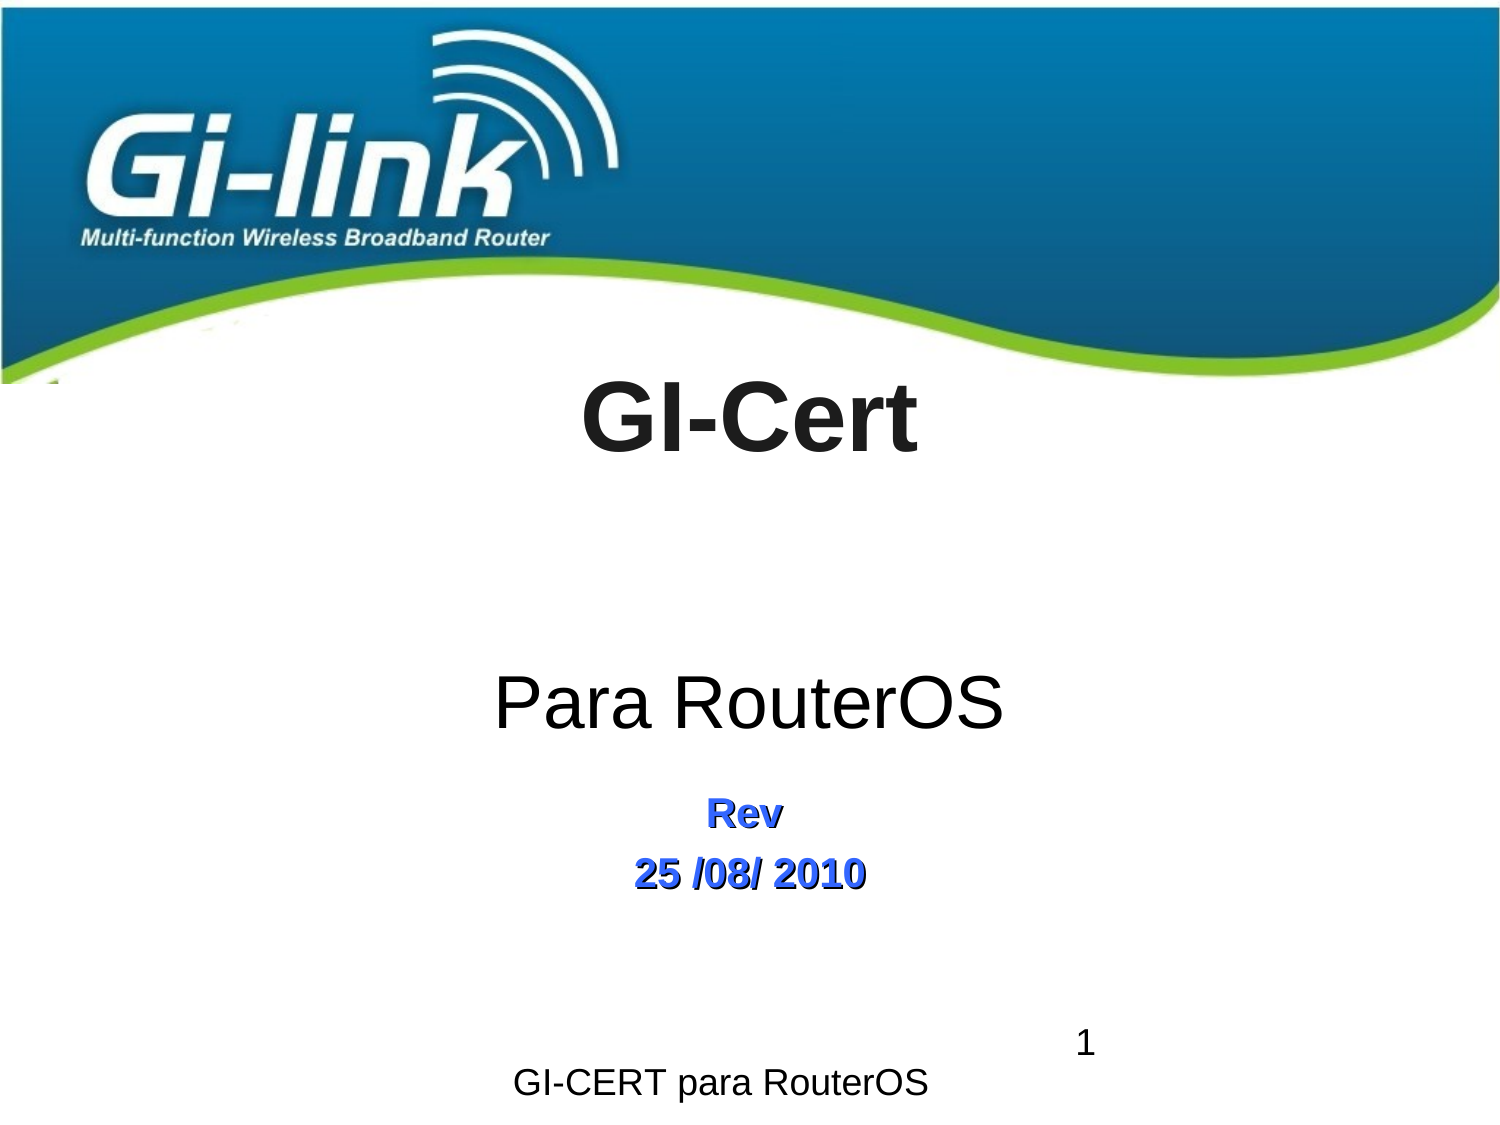

# GI-Cert
Para RouterOS
Rev
25 /08/ 2010
1